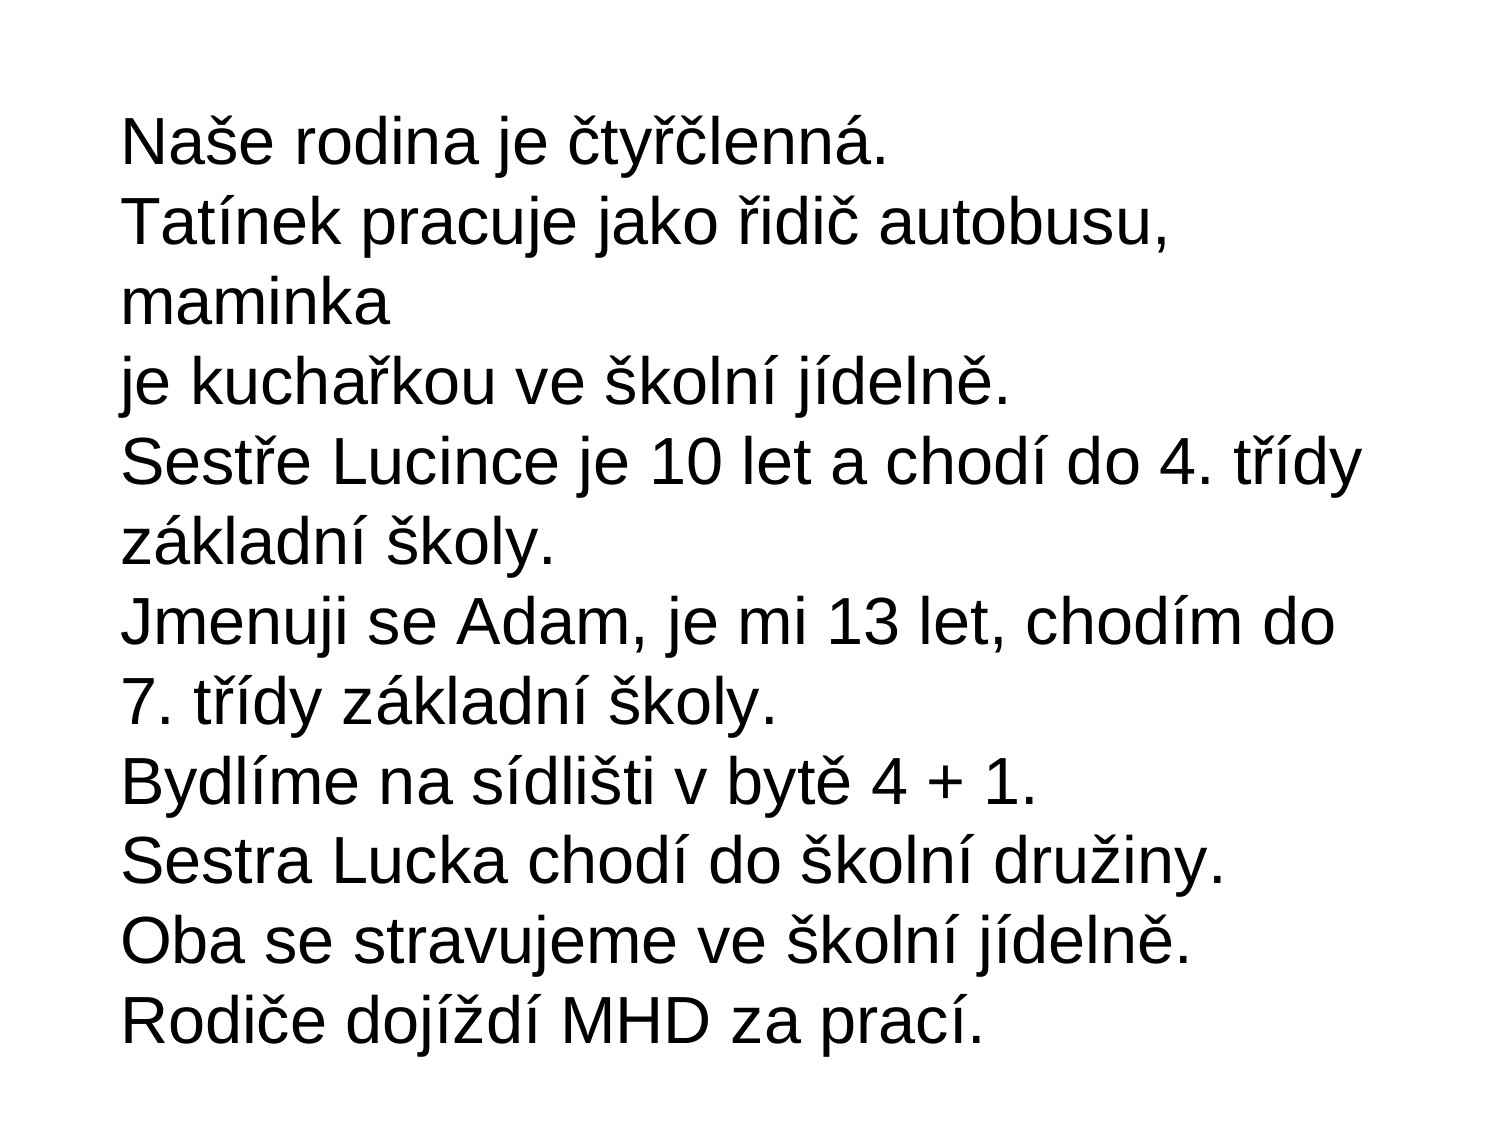

Naše rodina je čtyřčlenná.
Tatínek pracuje jako řidič autobusu, maminka
je kuchařkou ve školní jídelně.
Sestře Lucince je 10 let a chodí do 4. třídy
základní školy.
Jmenuji se Adam, je mi 13 let, chodím do 7. třídy základní školy.
Bydlíme na sídlišti v bytě 4 + 1.
Sestra Lucka chodí do školní družiny.
Oba se stravujeme ve školní jídelně.
Rodiče dojíždí MHD za prací.